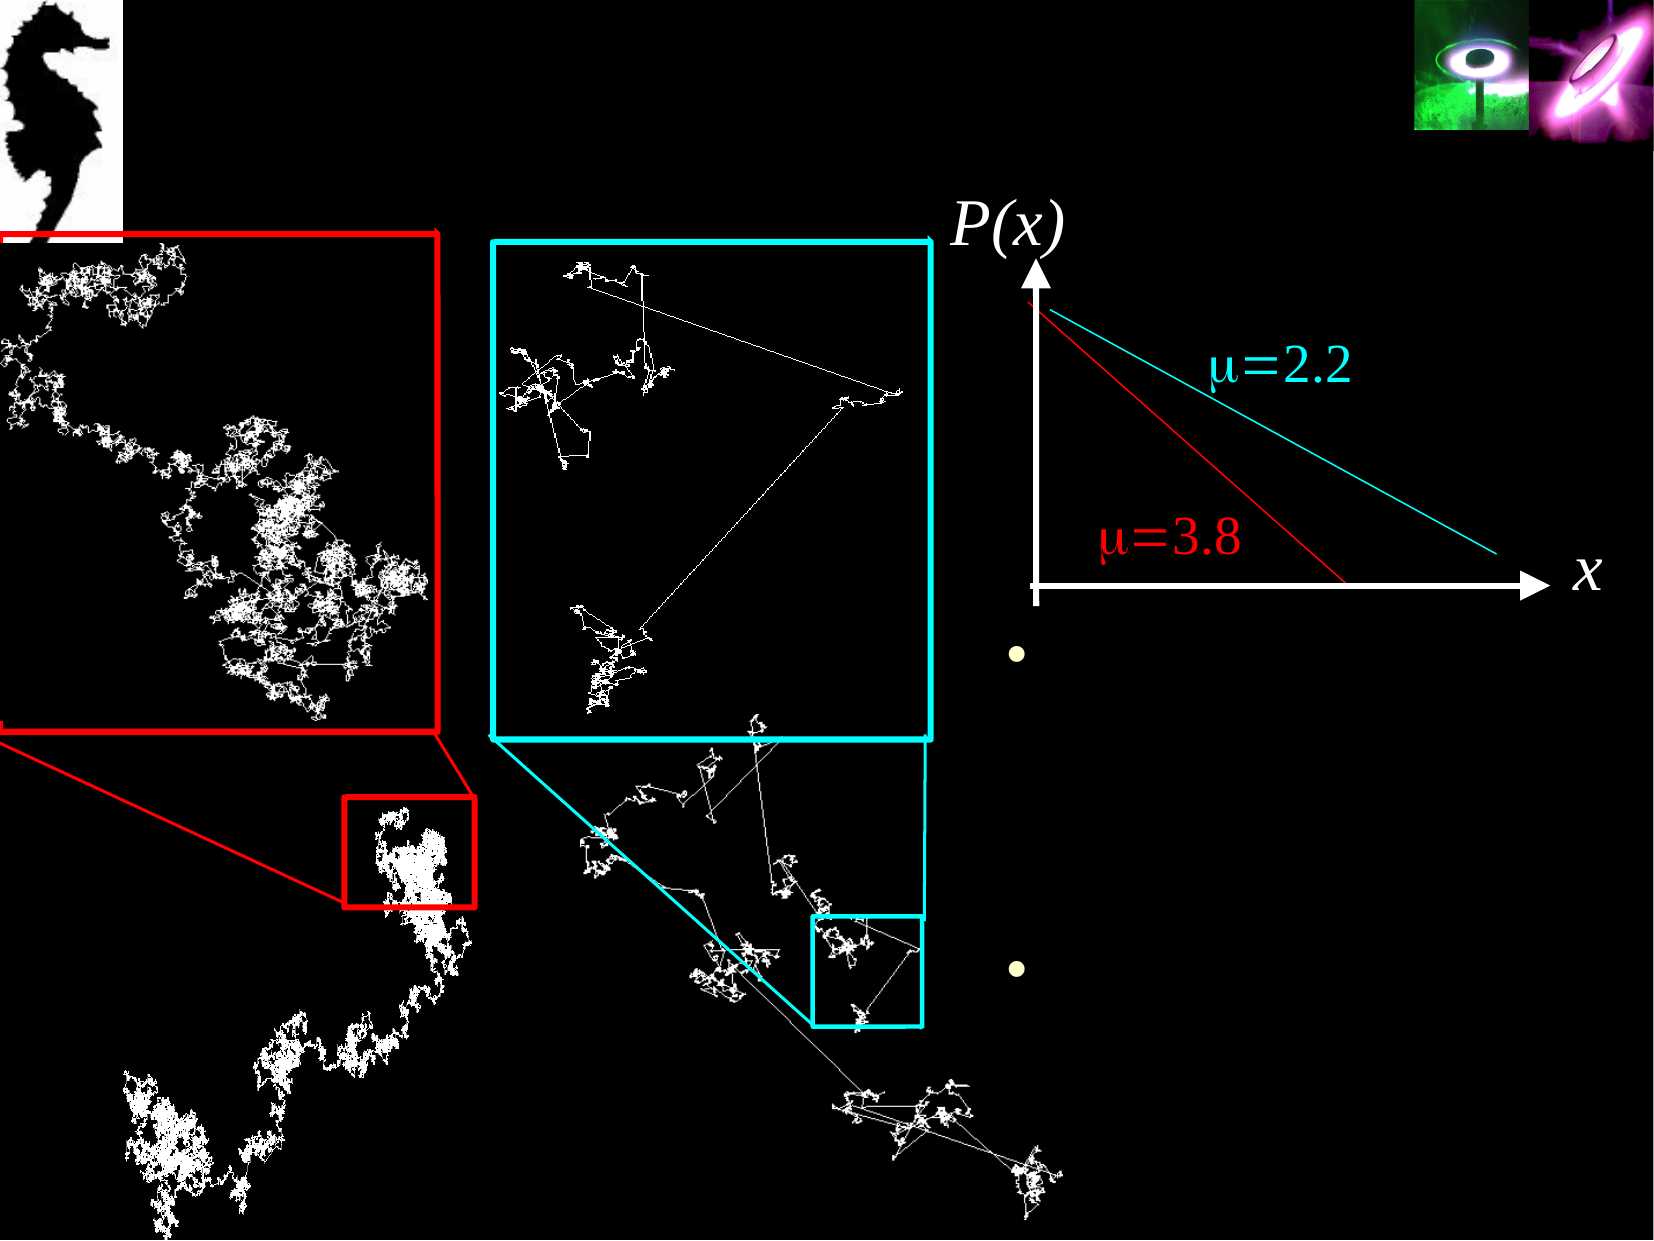

# Diffusion vs Lévy Flight
P(x)
.2
.8
x
A slight change in the PDF can change 2nd moment diffusion radically.
Self-similar